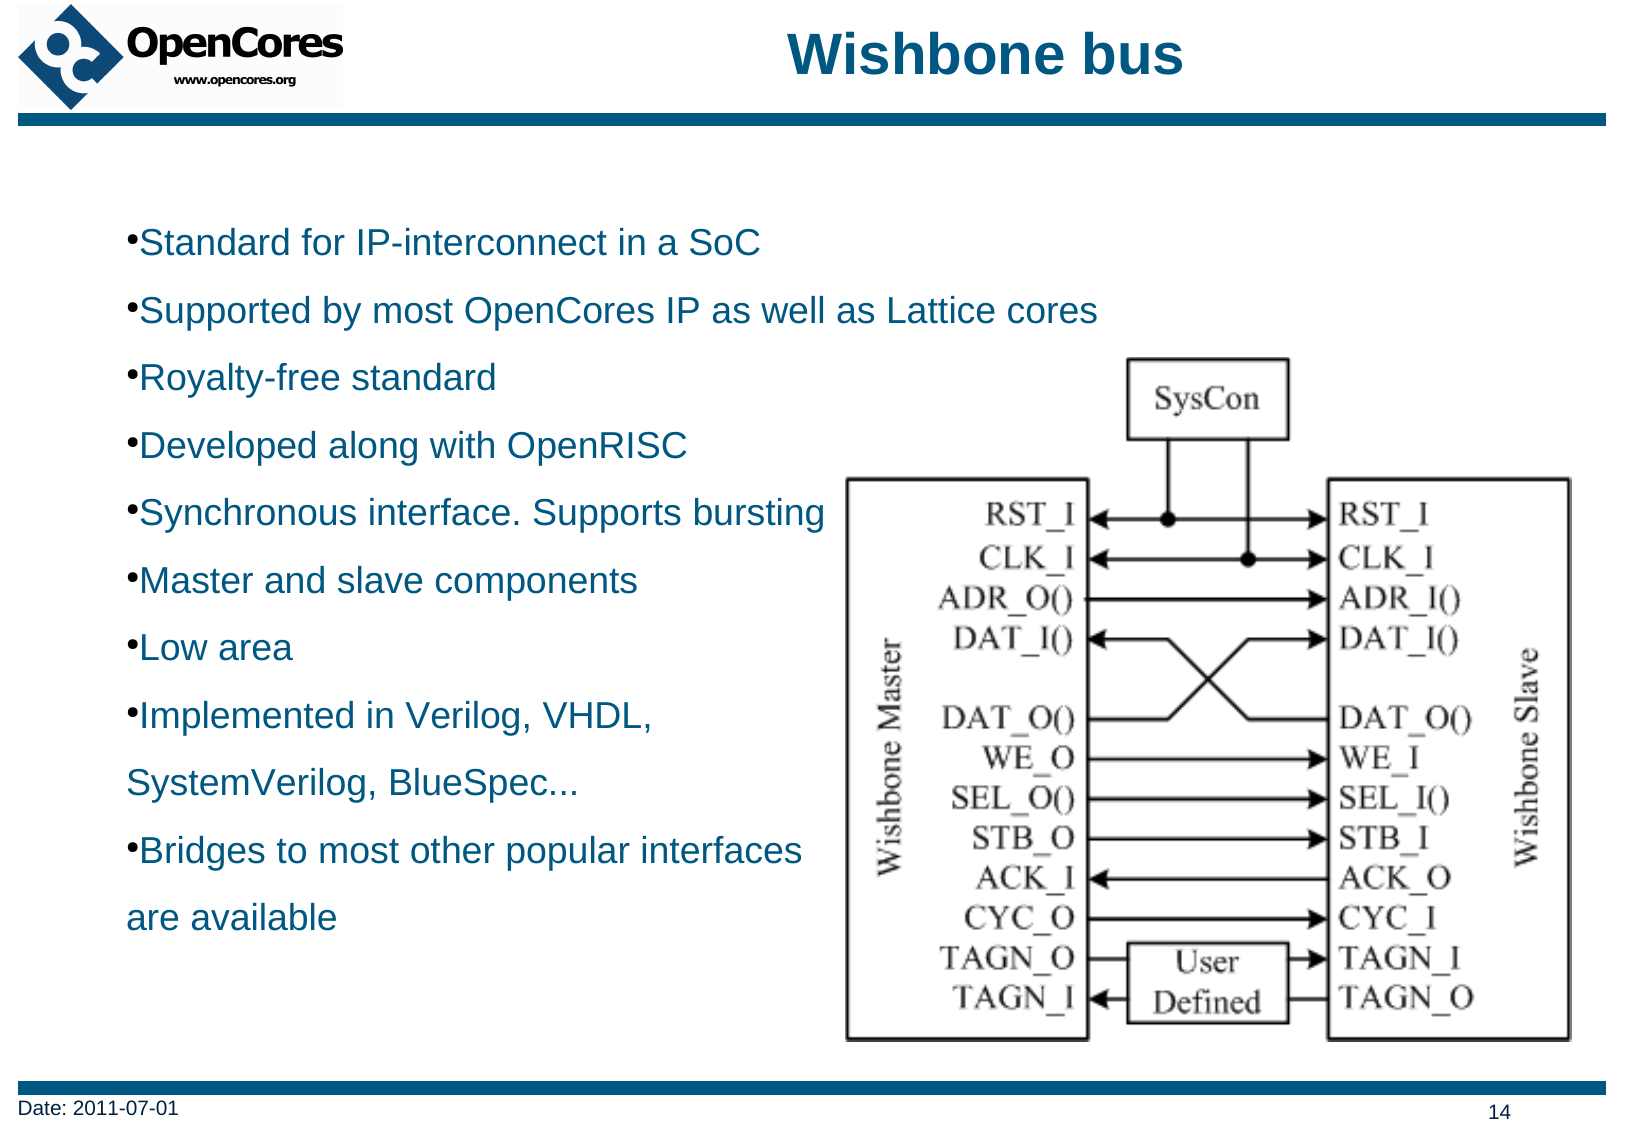

Wishbone bus
Standard for IP-interconnect in a SoC
Supported by most OpenCores IP as well as Lattice cores
Royalty-free standard
Developed along with OpenRISC
Synchronous interface. Supports bursting
Master and slave components
Low area
Implemented in Verilog, VHDL,
SystemVerilog, BlueSpec...
Bridges to most other popular interfaces
are available